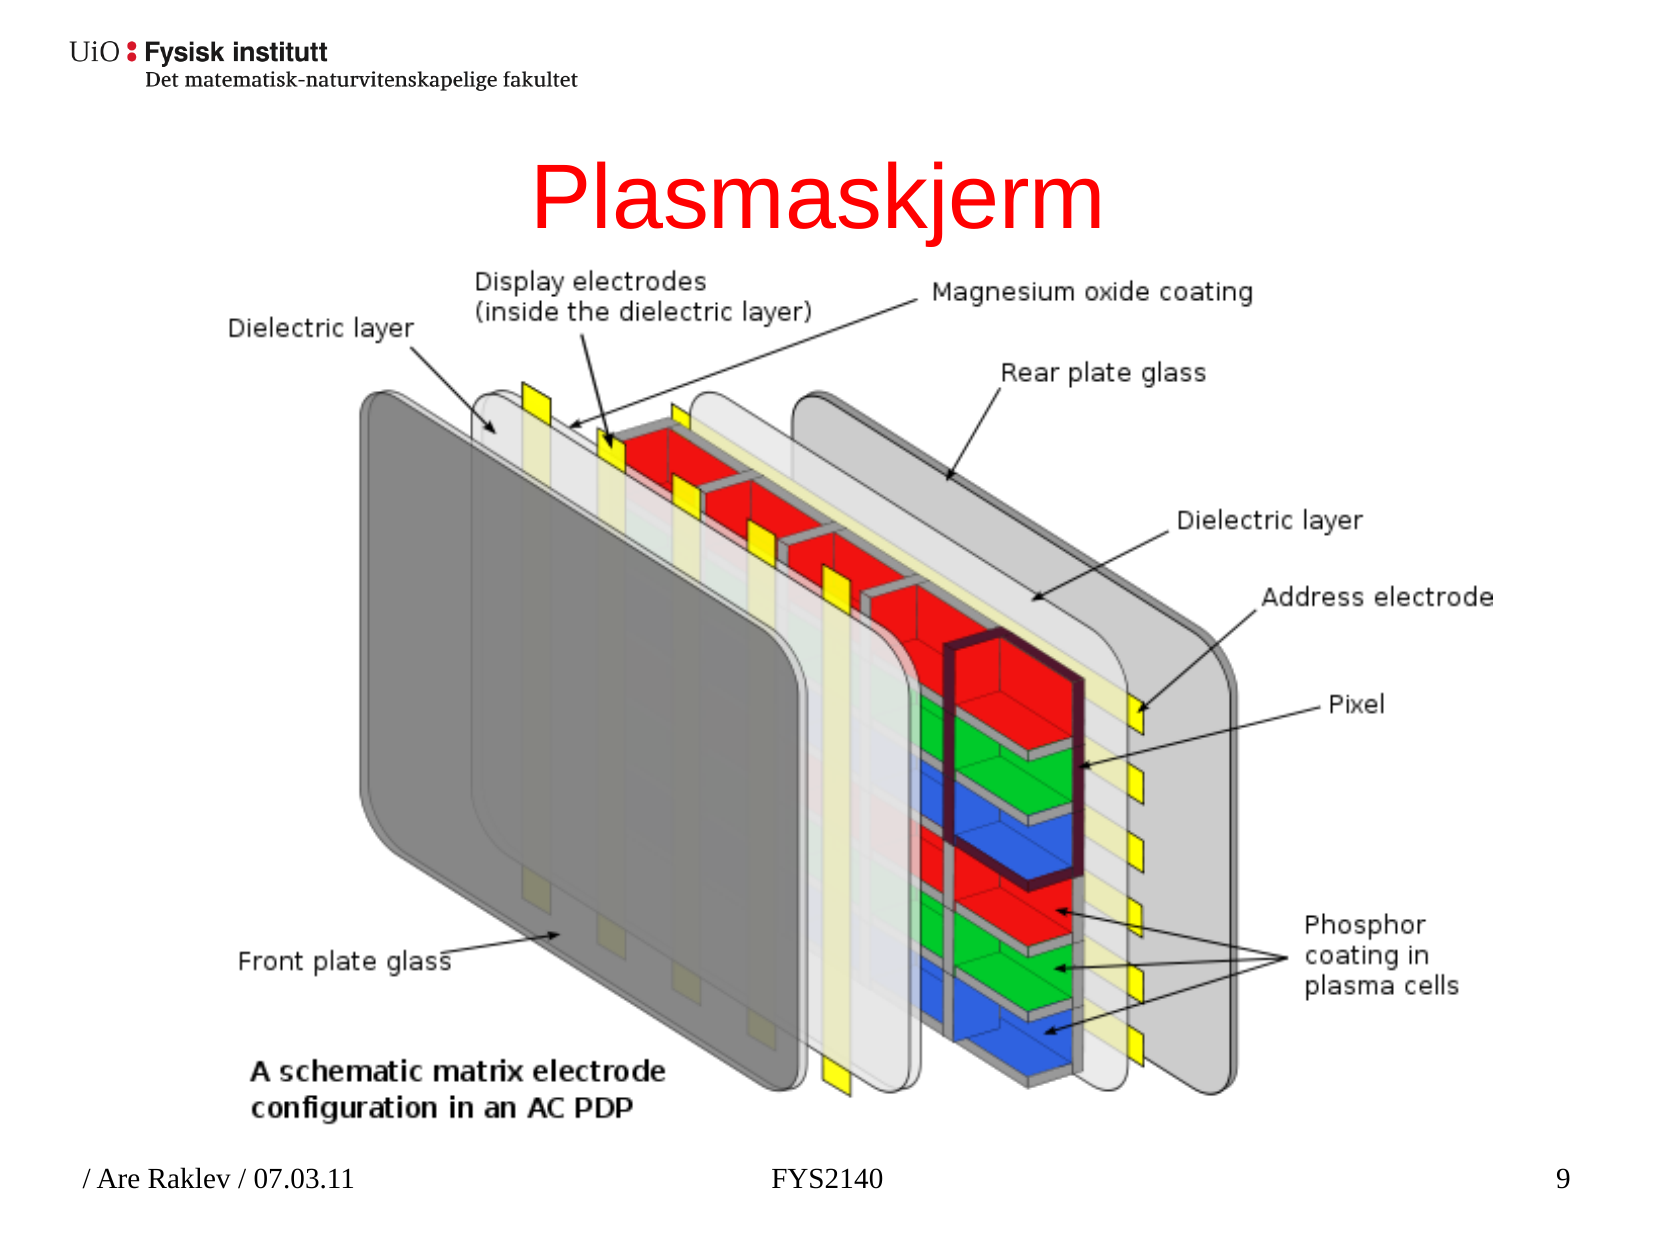

# Plasmaskjerm
/ Are Raklev / 07.03.11
FYS2140
9